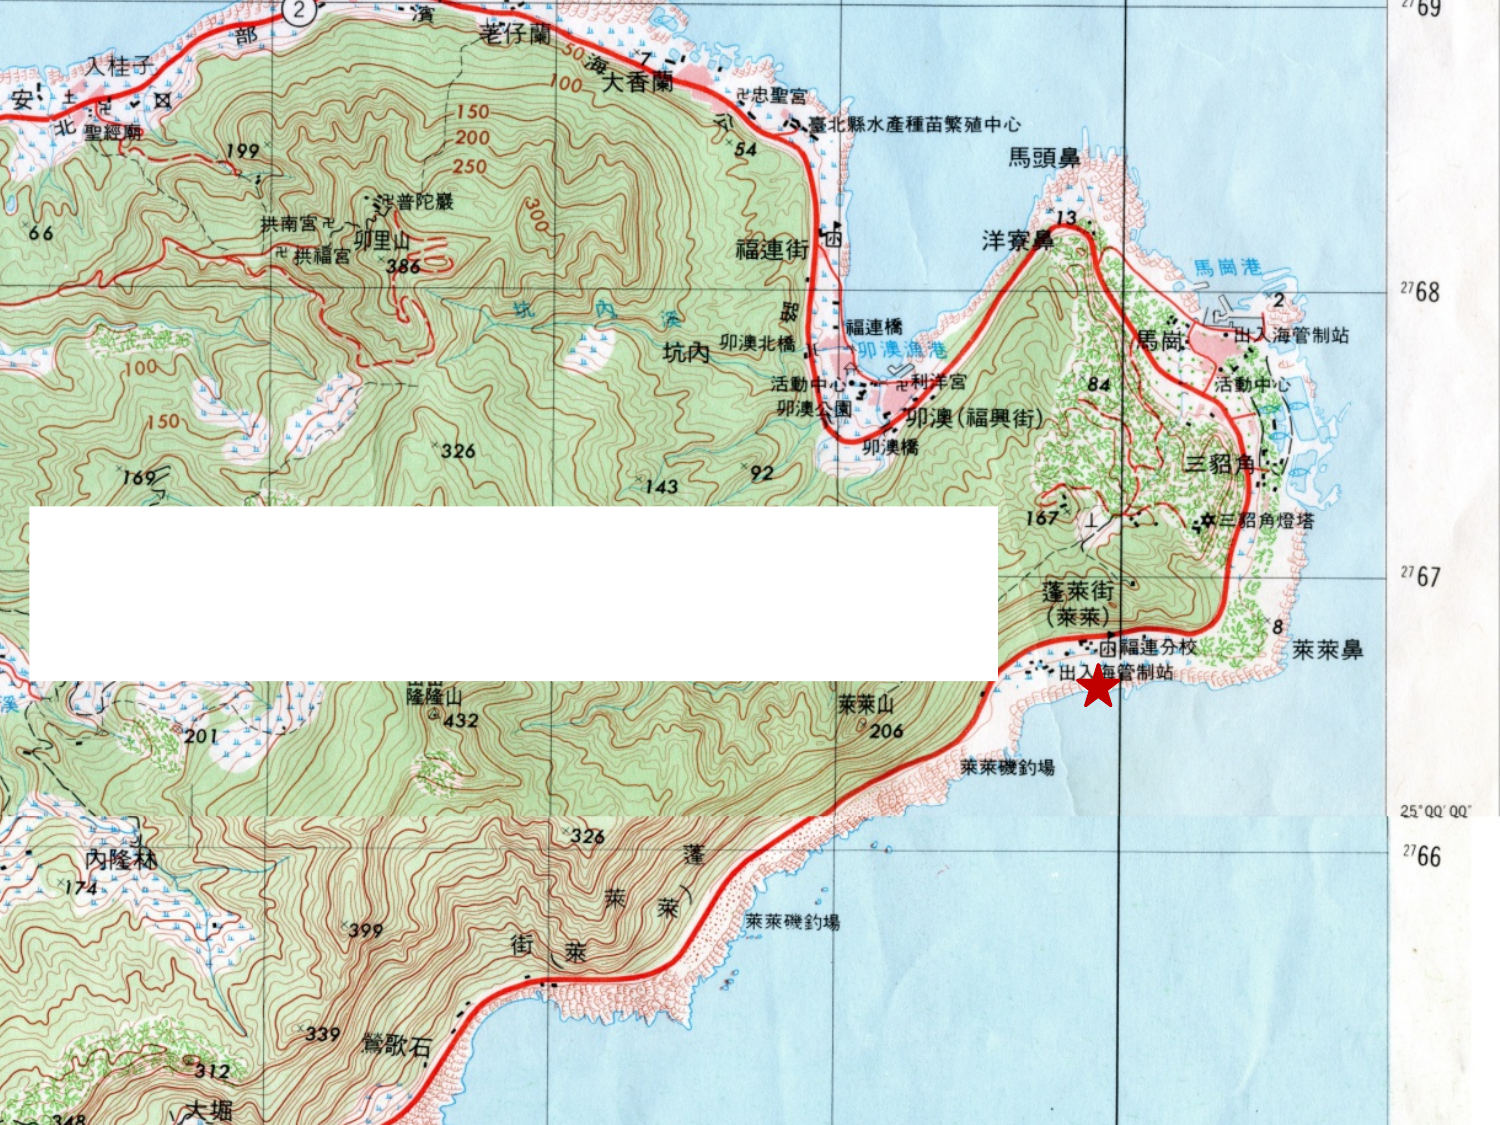

Latitude and longitude :
N 25∘00’10.8” E 121∘59’55.1”